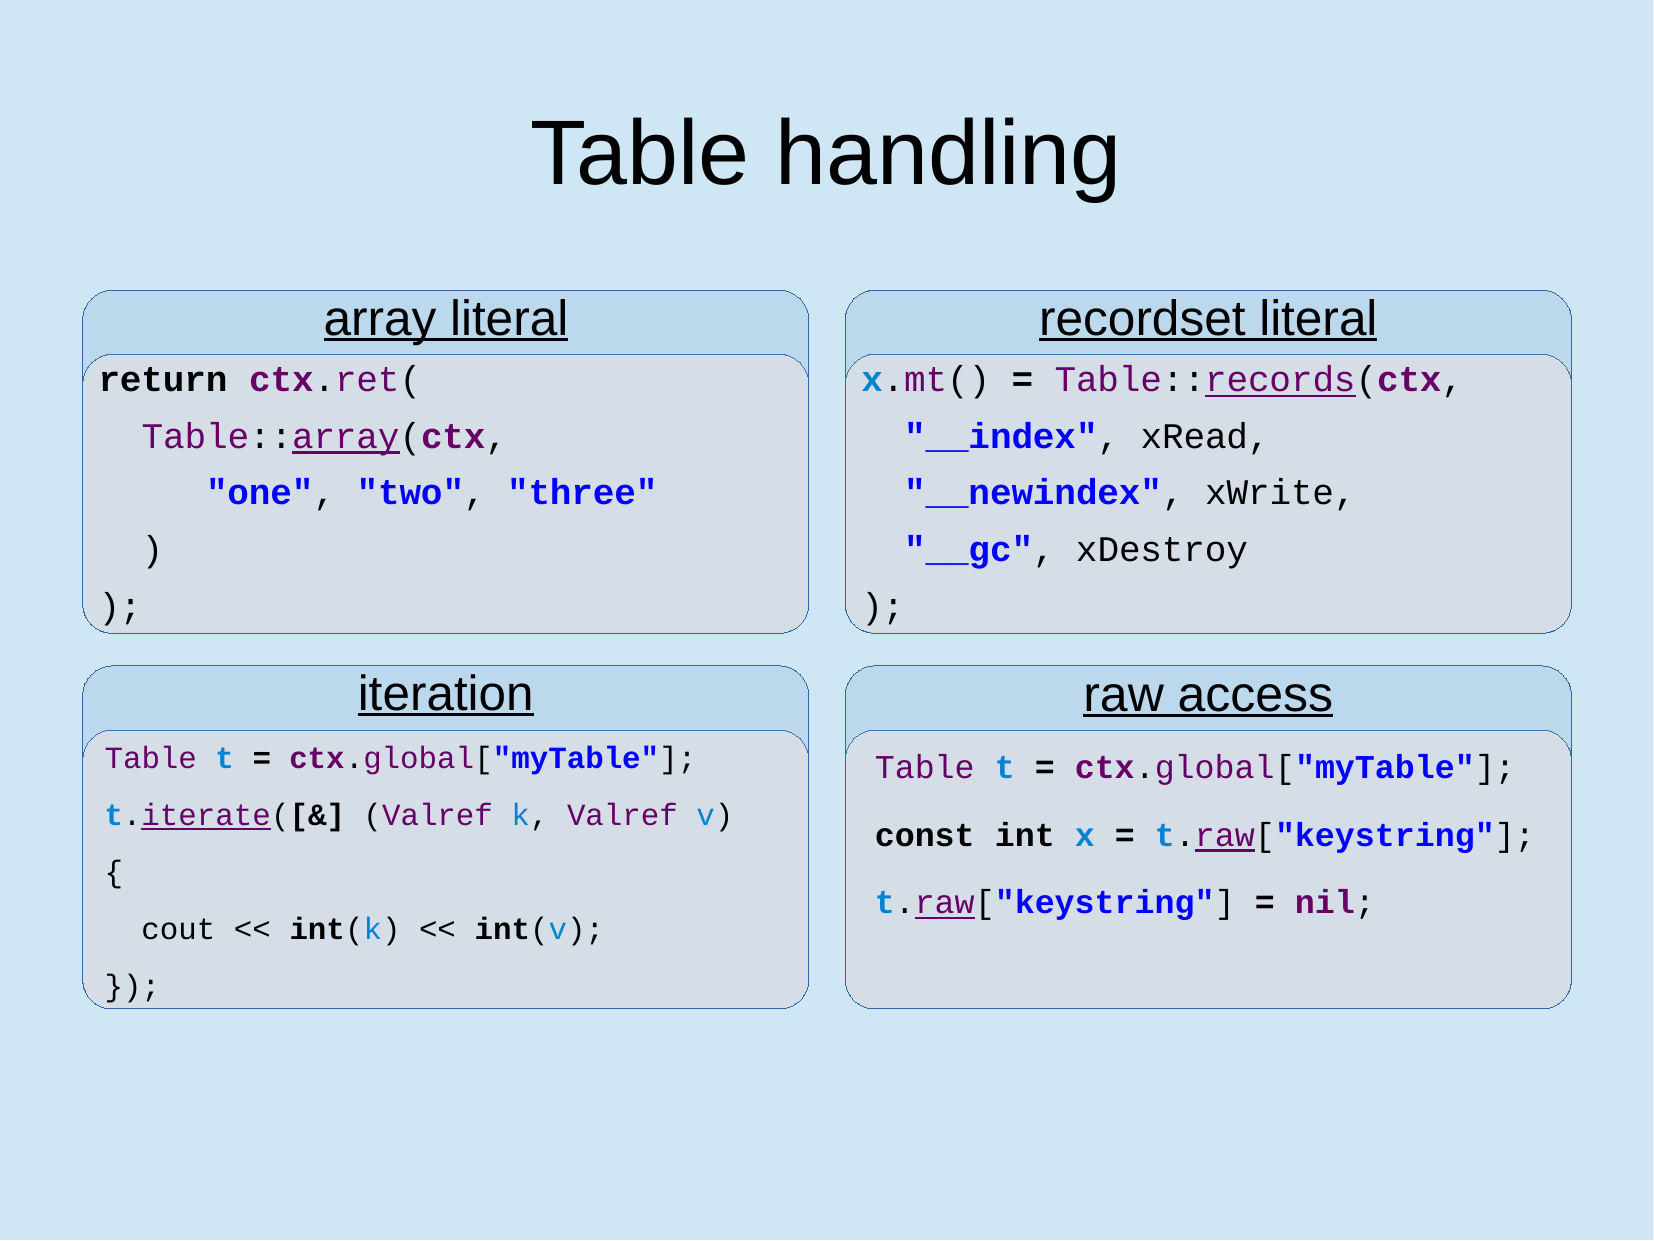

# Table handling
array literal
return ctx.ret(
 Table::array(ctx,
 "one", "two", "three"
 )
);
recordset literal
x.mt() = Table::records(ctx,
 "__index", xRead,
 "__newindex", xWrite,
 "__gc", xDestroy
);
iteration
Table t = ctx.global["myTable"];
t.iterate([&] (Valref k, Valref v)
{
 cout << int(k) << int(v);
});
raw access
Table t = ctx.global["myTable"];
const int x = t.raw["keystring"];
t.raw["keystring"] = nil;